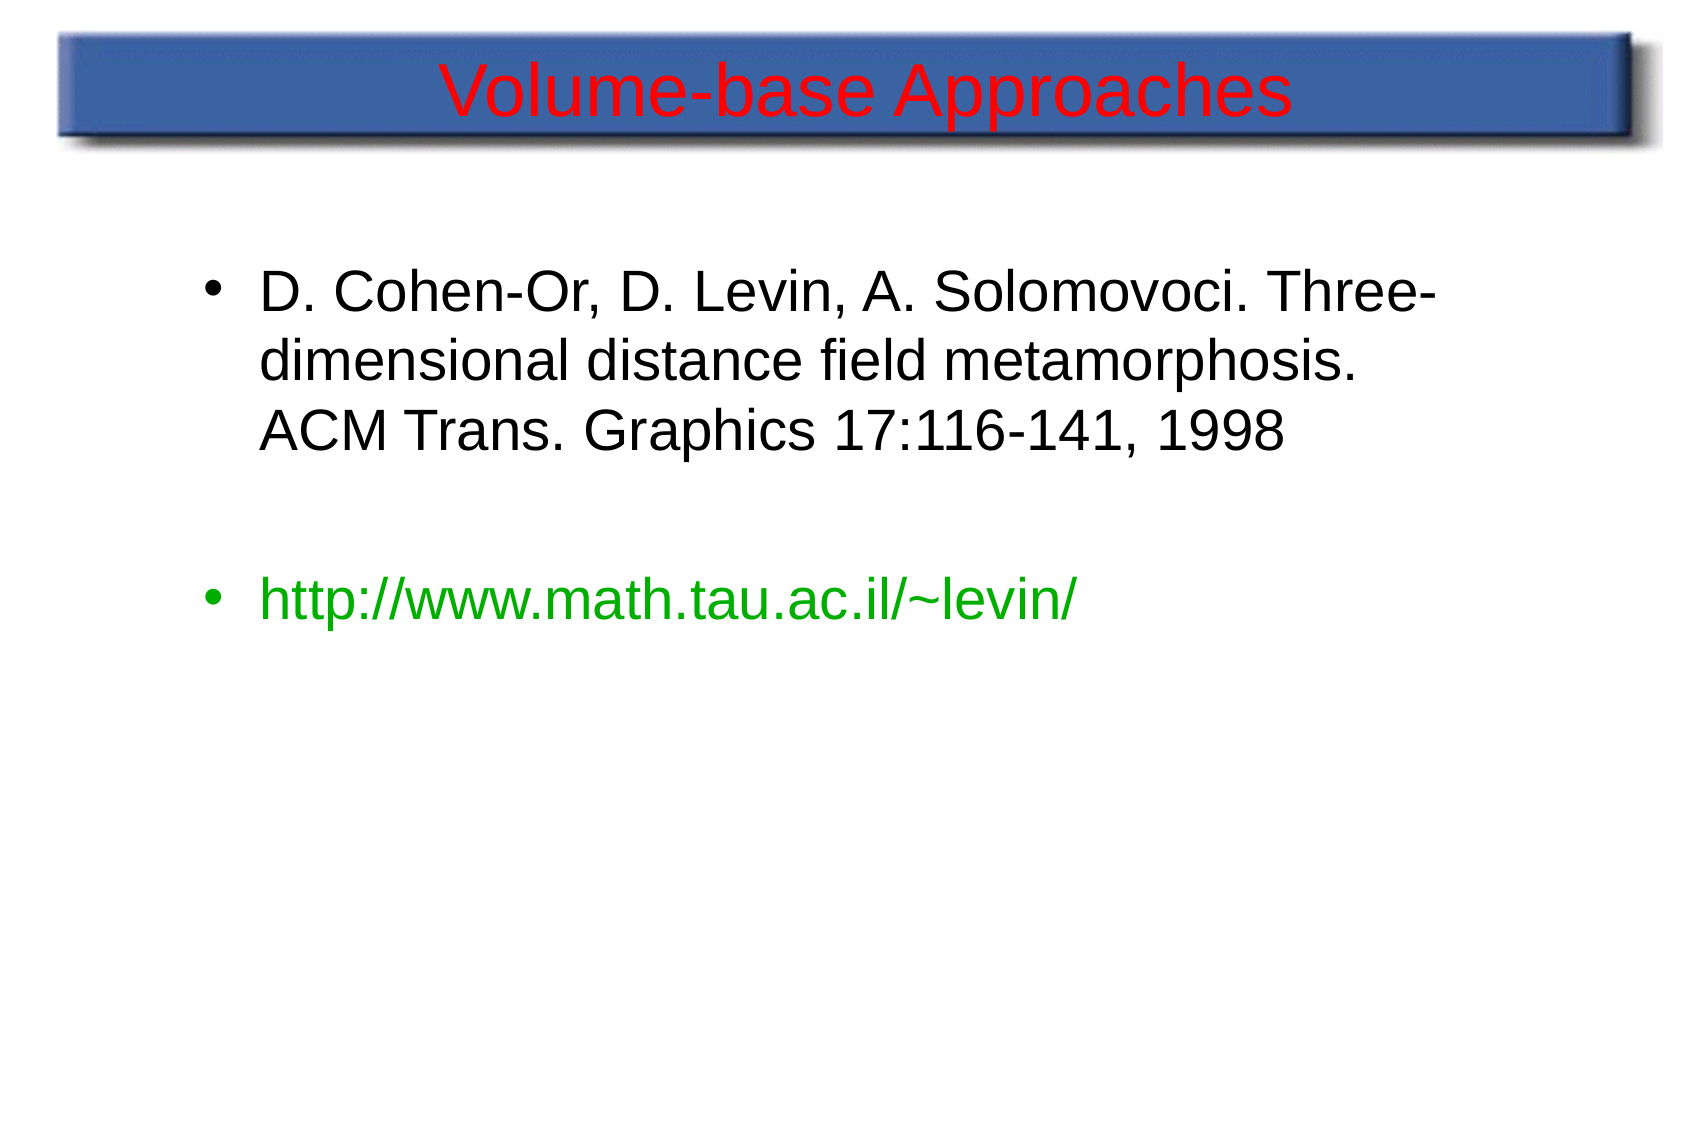

# Volume-base Approaches
D. Cohen-Or, D. Levin, A. Solomovoci. Three-dimensional distance field metamorphosis. ACM Trans. Graphics 17:116-141, 1998
http://www.math.tau.ac.il/~levin/